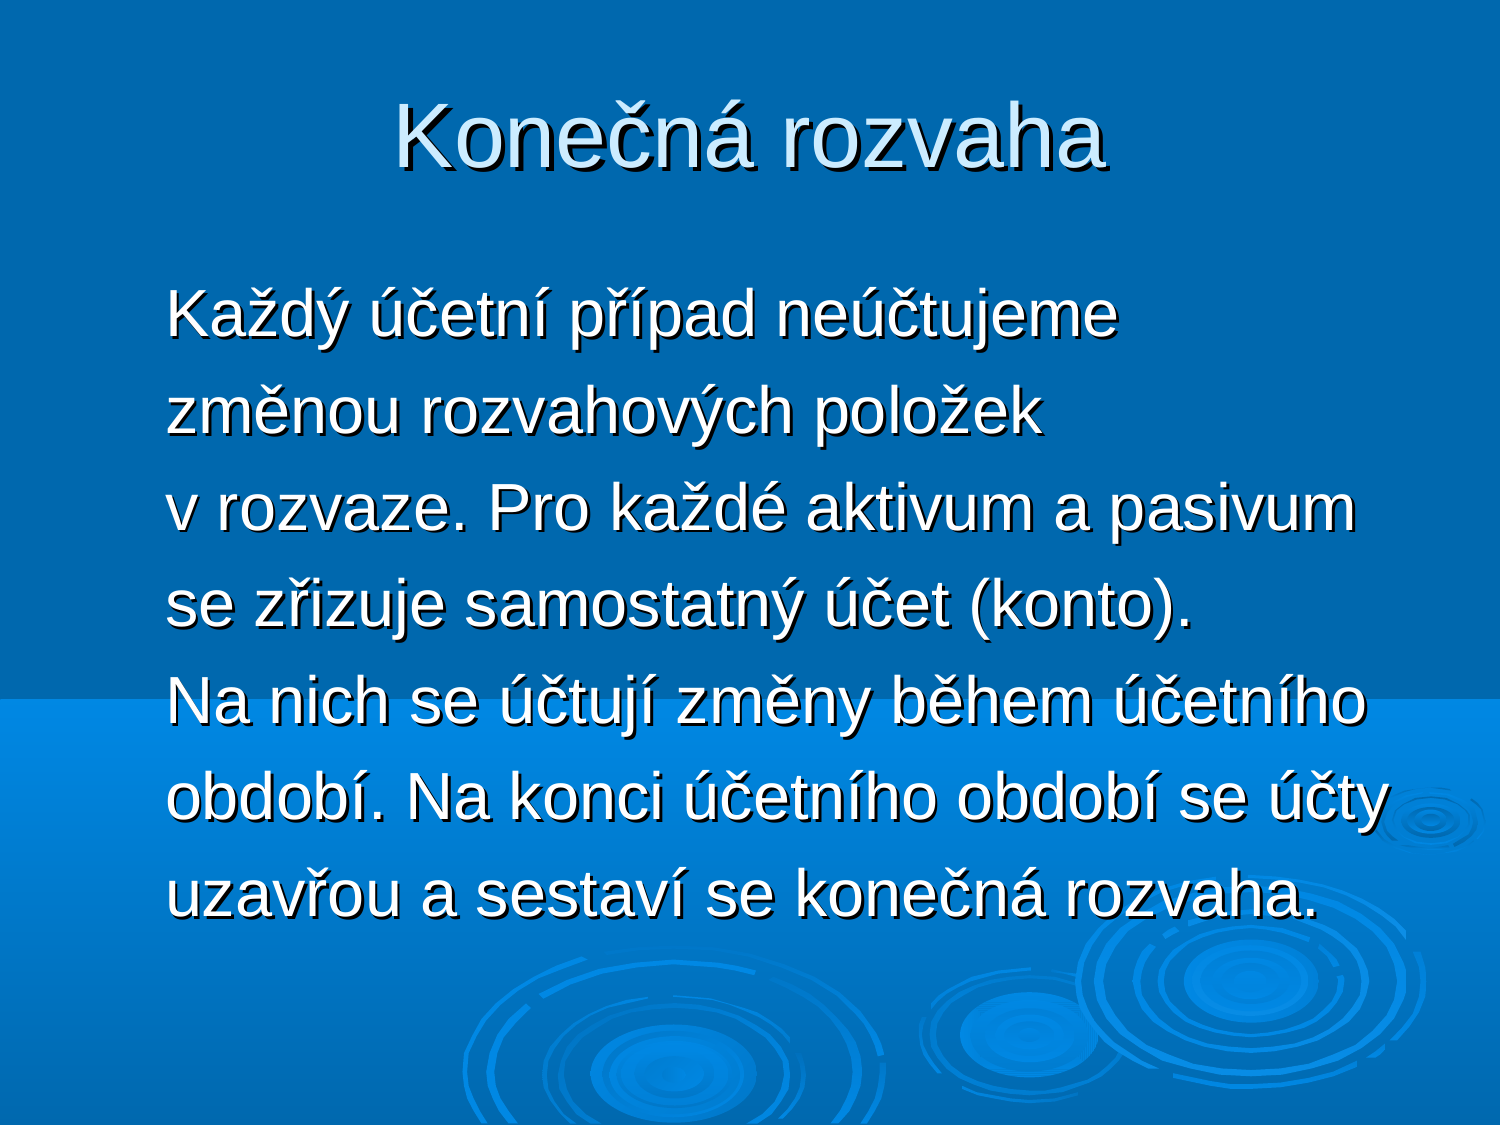

# Konečná rozvaha
Každý účetní případ neúčtujeme
změnou rozvahových položek
v rozvaze. Pro každé aktivum a pasivum
se zřizuje samostatný účet (konto).
Na nich se účtují změny během účetního
období. Na konci účetního období se účty
uzavřou a sestaví se konečná rozvaha.